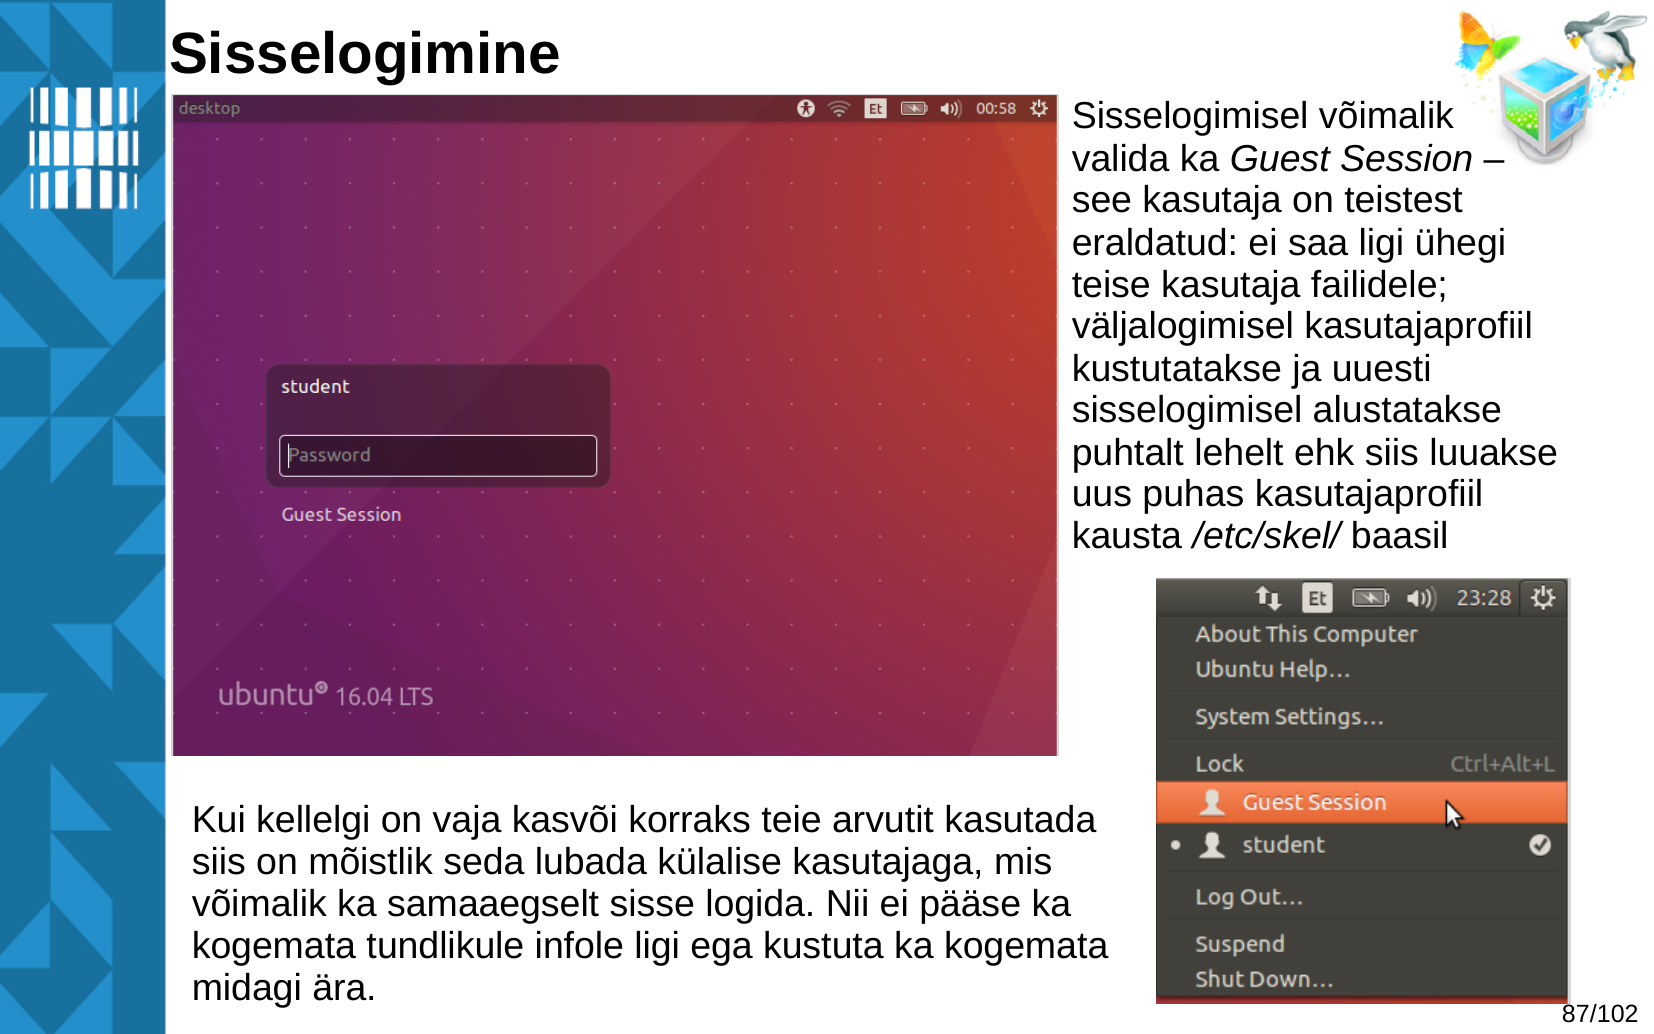

# Sisselogimine
Sisselogimisel võimalik valida ka Guest Session – see kasutaja on teistest eraldatud: ei saa ligi ühegi teise kasutaja failidele; väljalogimisel kasutajaprofiil kustutatakse ja uuesti sisselogimisel alustatakse puhtalt lehelt ehk siis luuakse uus puhas kasutajaprofiil kausta /etc/skel/ baasil
Kui kellelgi on vaja kasvõi korraks teie arvutit kasutada siis on mõistlik seda lubada külalise kasutajaga, mis võimalik ka samaaegselt sisse logida. Nii ei pääse ka kogemata tundlikule infole ligi ega kustuta ka kogemata midagi ära.